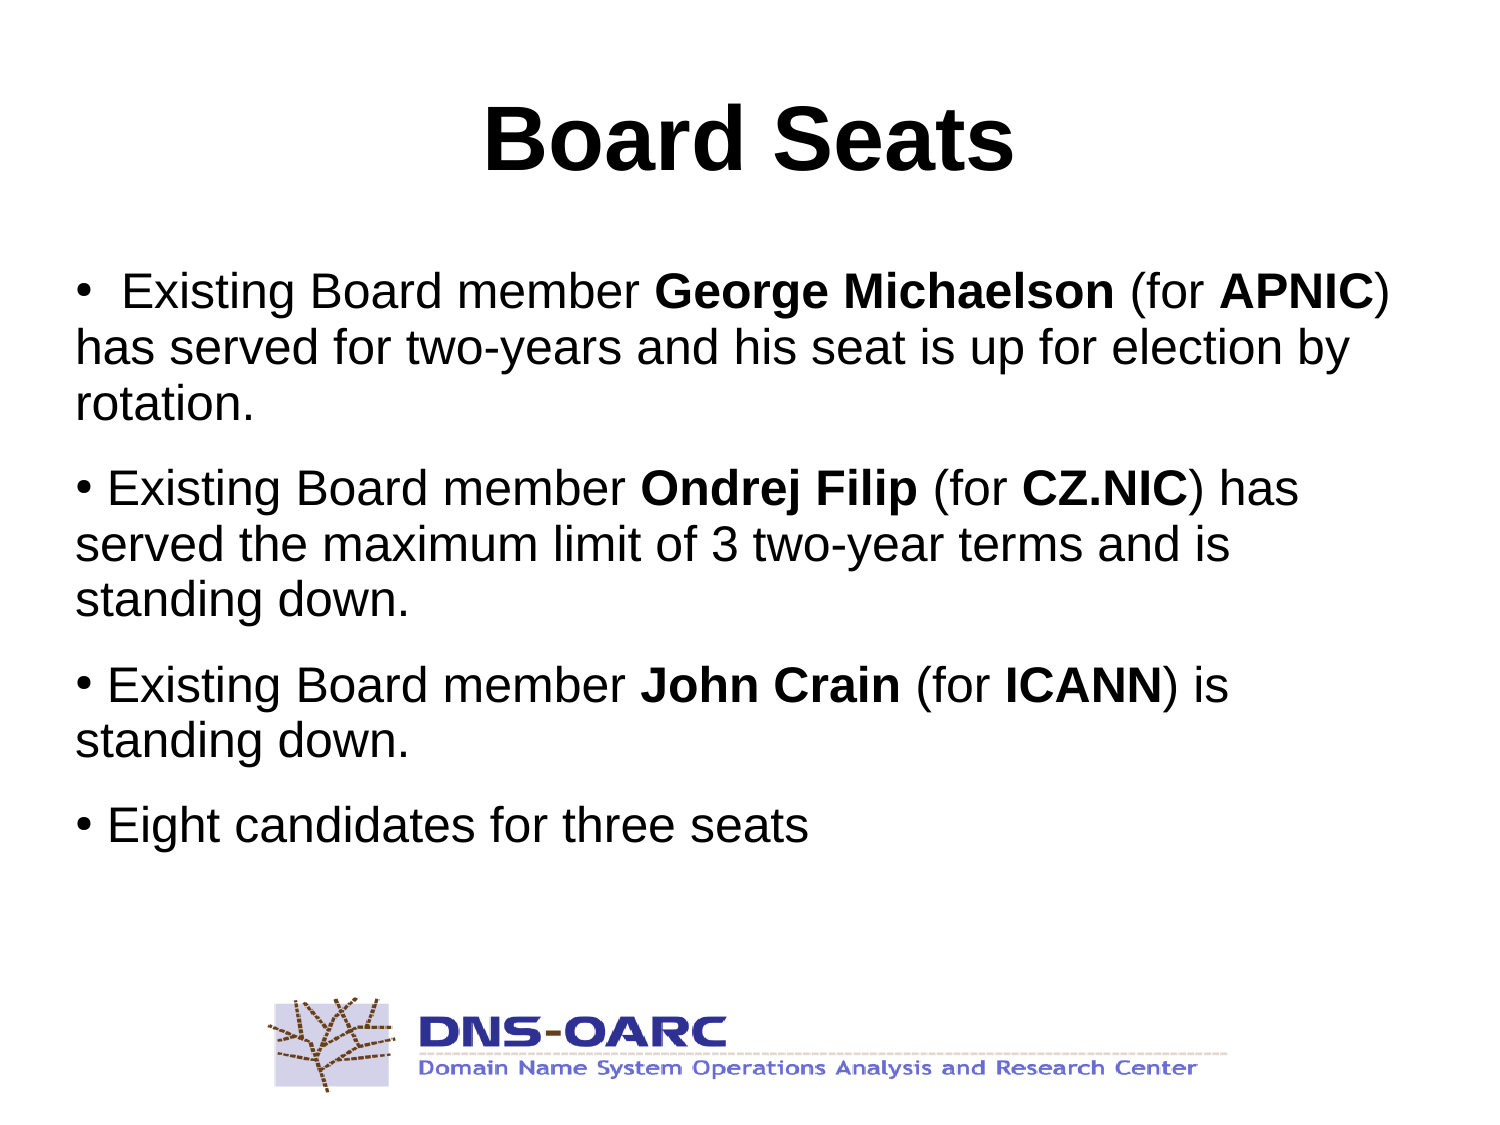

# Board Seats
 Existing Board member George Michaelson (for APNIC) has served for two-years and his seat is up for election by rotation.
 Existing Board member Ondrej Filip (for CZ.NIC) has served the maximum limit of 3 two-year terms and is standing down.
 Existing Board member John Crain (for ICANN) is standing down.
 Eight candidates for three seats